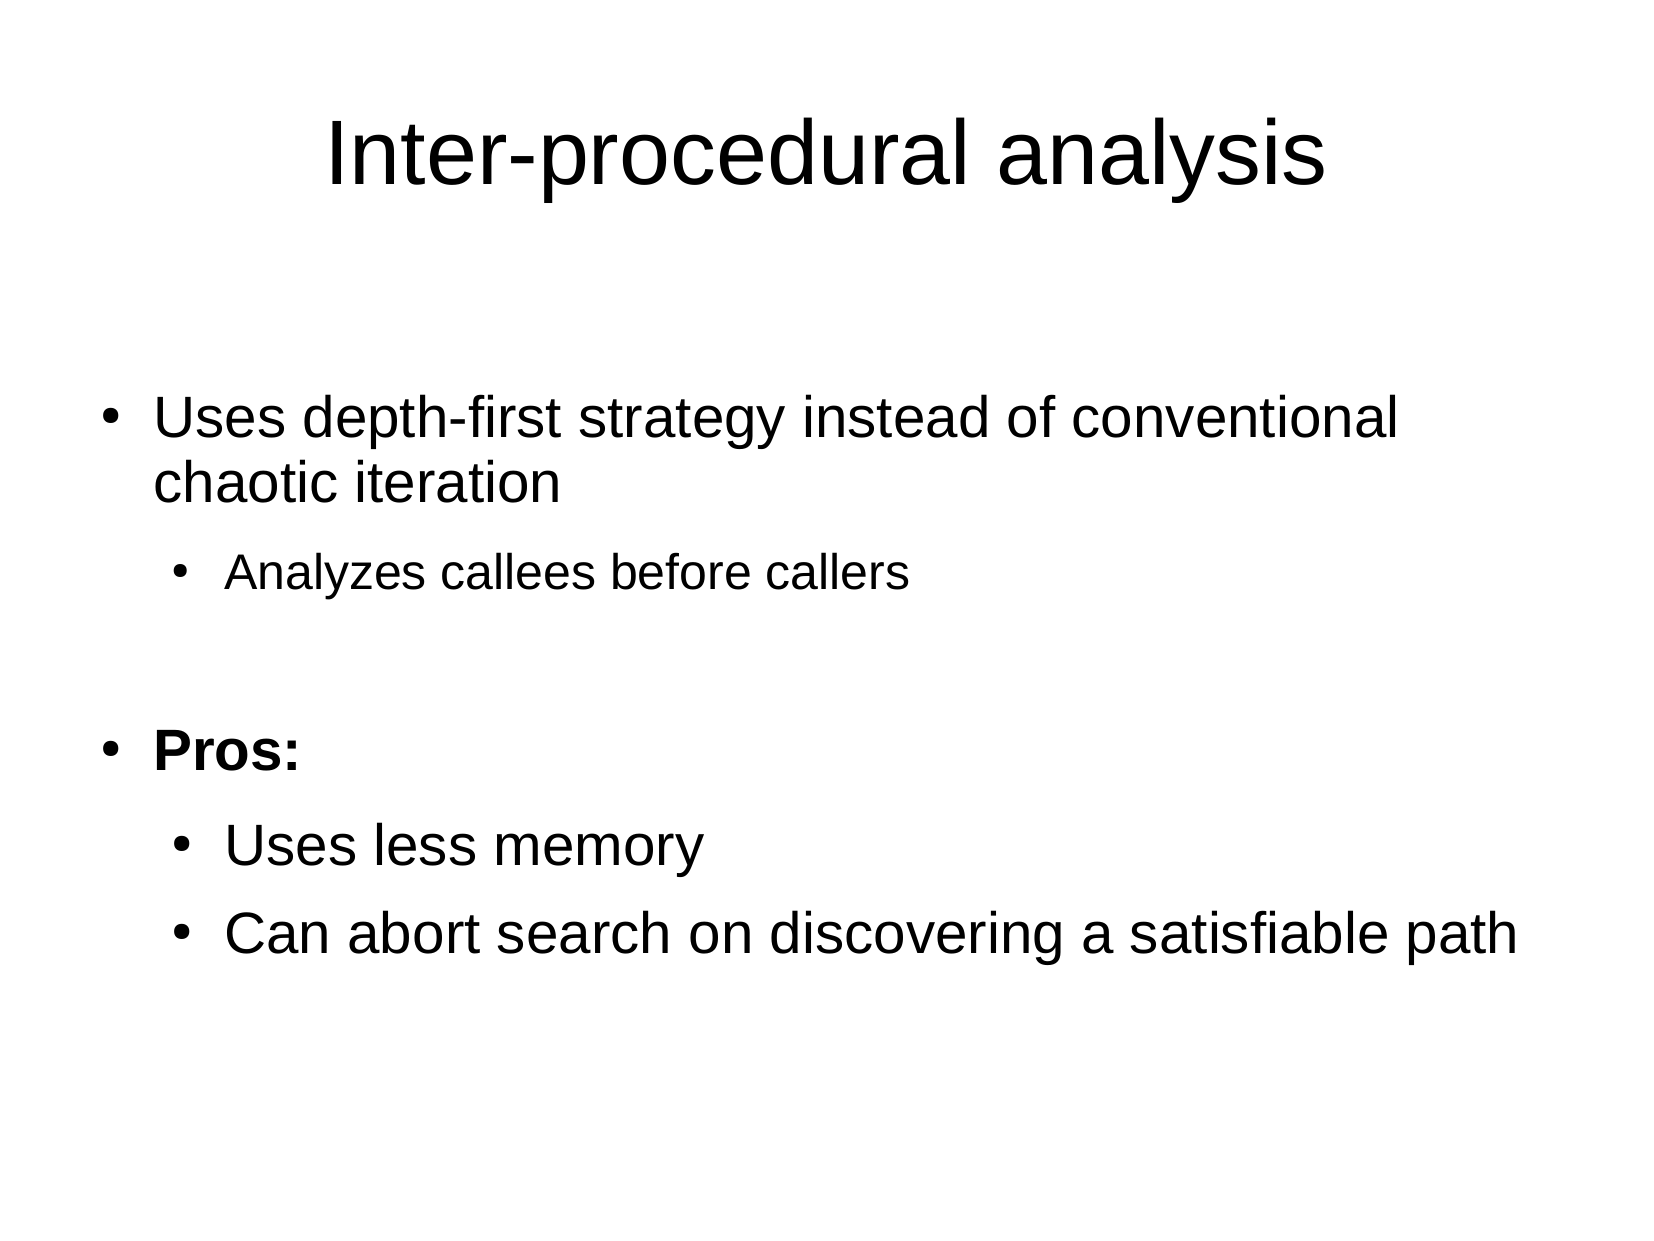

# Inter-procedural analysis
Uses depth-first strategy instead of conventional chaotic iteration
Analyzes callees before callers
Pros:
Uses less memory
Can abort search on discovering a satisfiable path